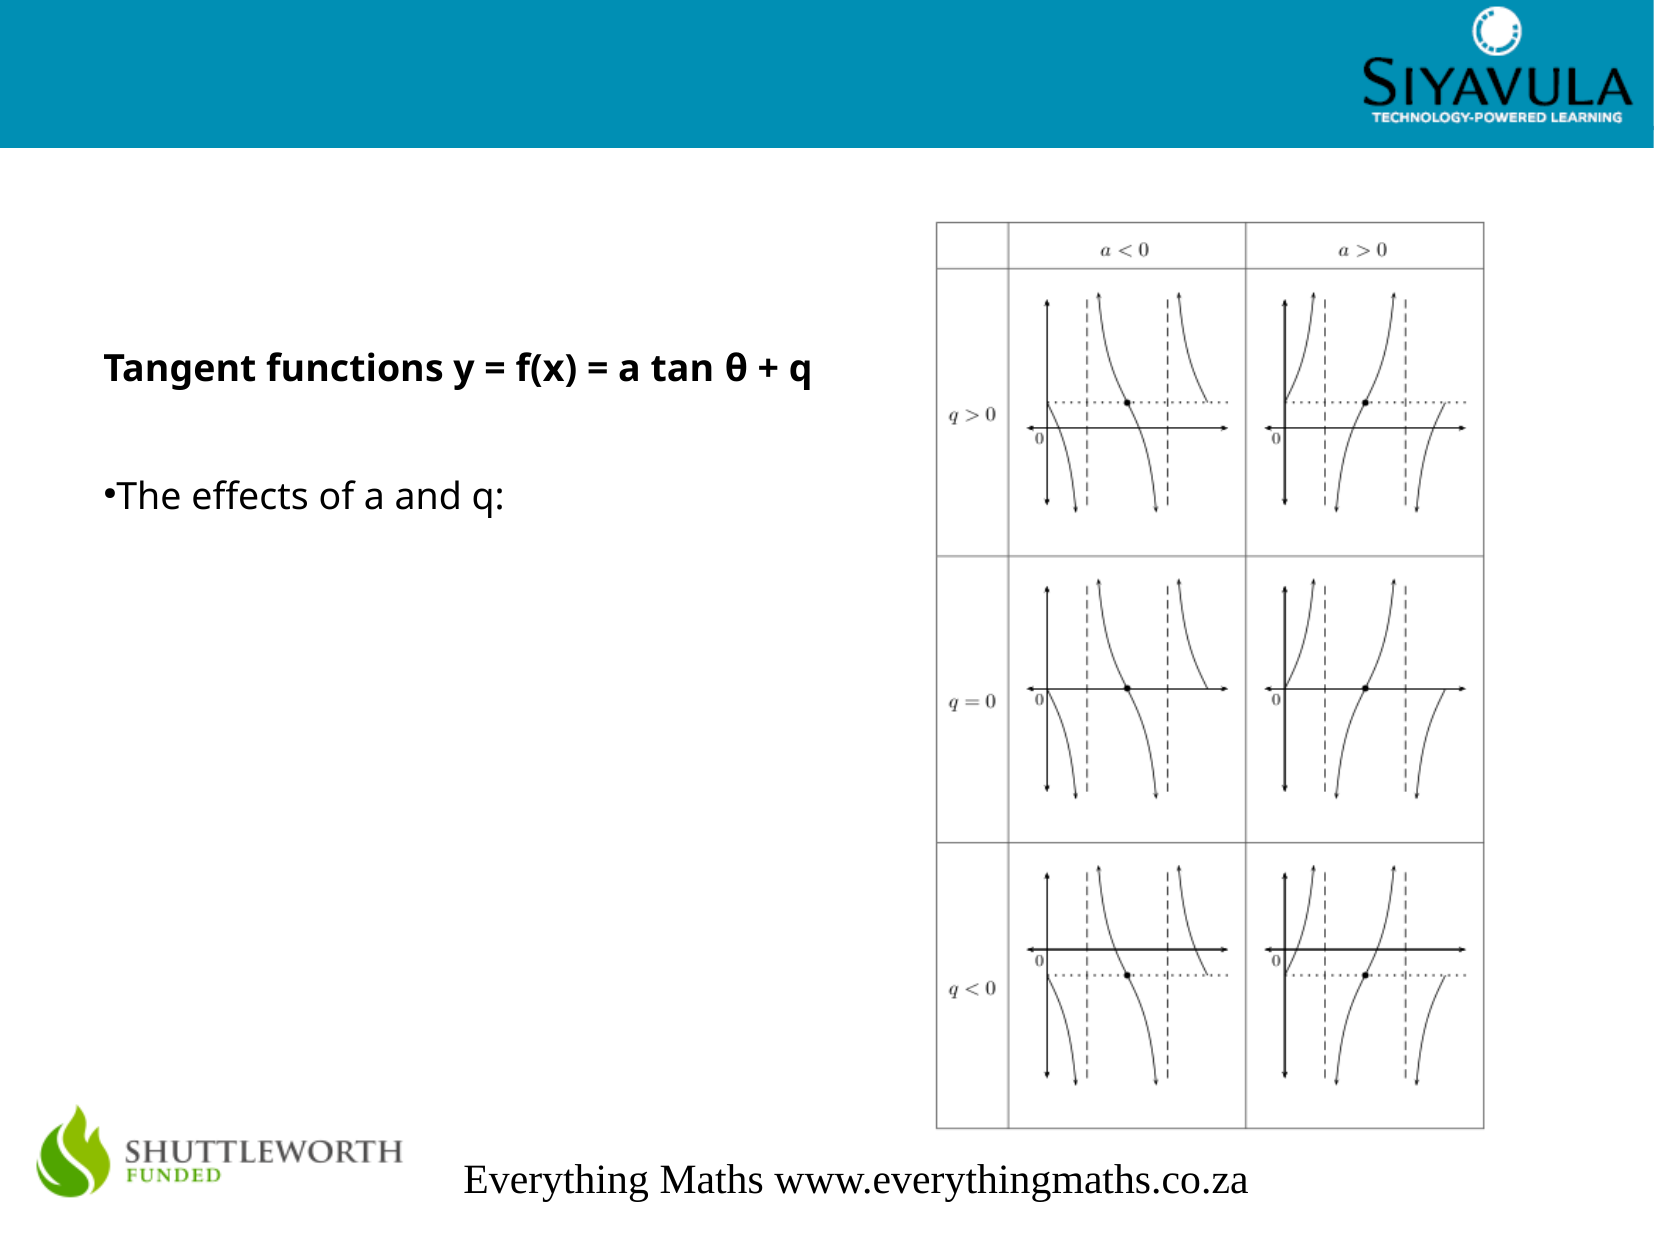

Tangent functions y = f(x) = a tan θ + q
The effects of a and q:
Everything Maths www.everythingmaths.co.za